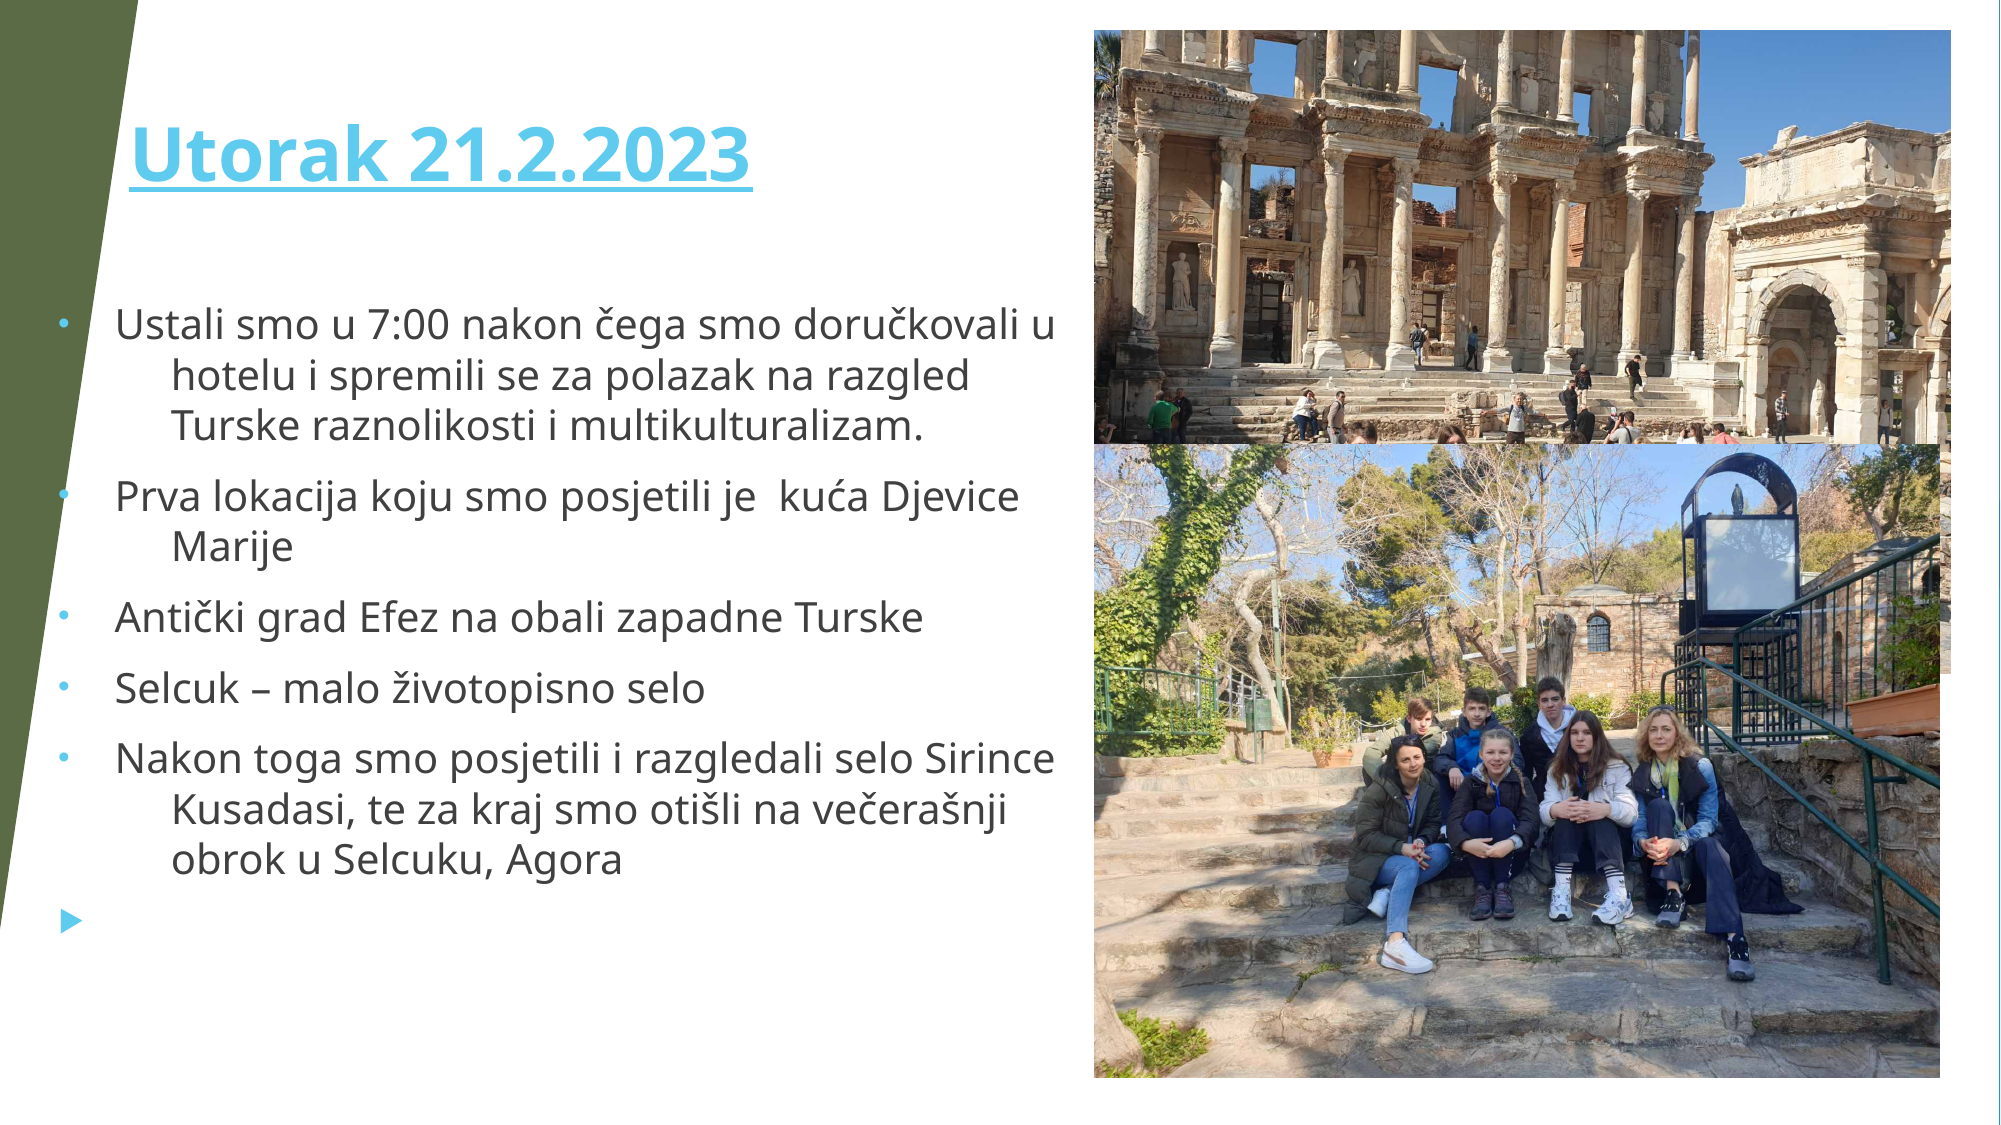

# Utorak 21.2.2023
Ustali smo u 7:00 nakon čega smo doručkovali u hotelu i spremili se za polazak na razgled Turske raznolikosti i multikulturalizam.
Prva lokacija koju smo posjetili je kuća Djevice Marije
Antički grad Efez na obali zapadne Turske
Selcuk – malo životopisno selo
Nakon toga smo posjetili i razgledali selo Sirince Kusadasi, te za kraj smo otišli na večerašnji obrok u Selcuku, Agora